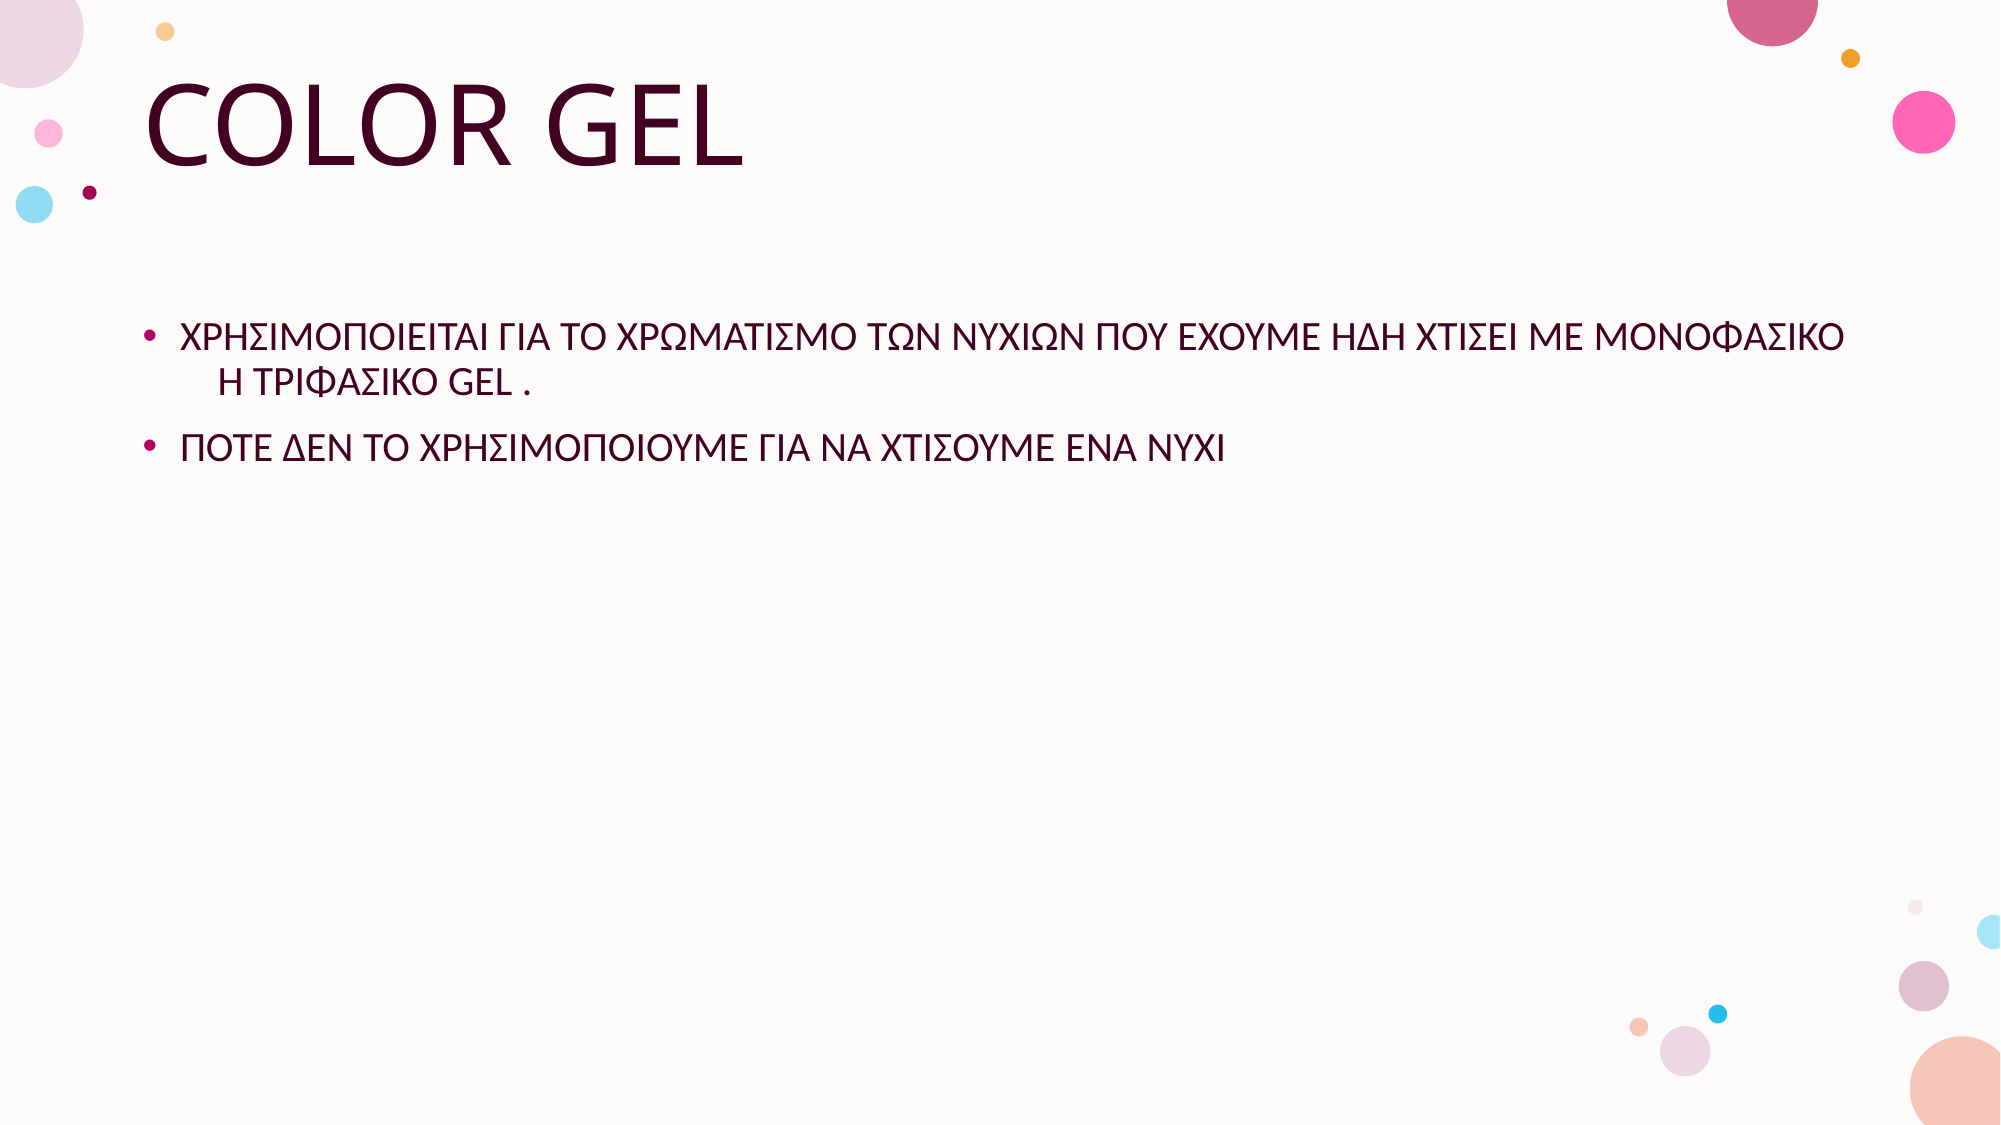

# COLOR GEL
ΧΡΗΣΙΜΟΠΟΙΕΙΤΑΙ ΓΙΑ ΤΟ ΧΡΩΜΑΤΙΣΜΟ ΤΩΝ ΝΥΧΙΩΝ ΠΟΥ ΕΧΟΥΜΕ ΗΔΗ ΧΤΙΣΕΙ ΜΕ ΜΟΝΟΦΑΣΙΚΟ Ή ΤΡΙΦΑΣΙΚΟ GEL .
ΠΟΤΕ ΔΕΝ ΤΟ ΧΡΗΣΙΜΟΠΟΙΟΥΜΕ ΓΙΑ ΝΑ ΧΤΙΣΟΥΜΕ ΈΝΑ ΝΥΧΙ